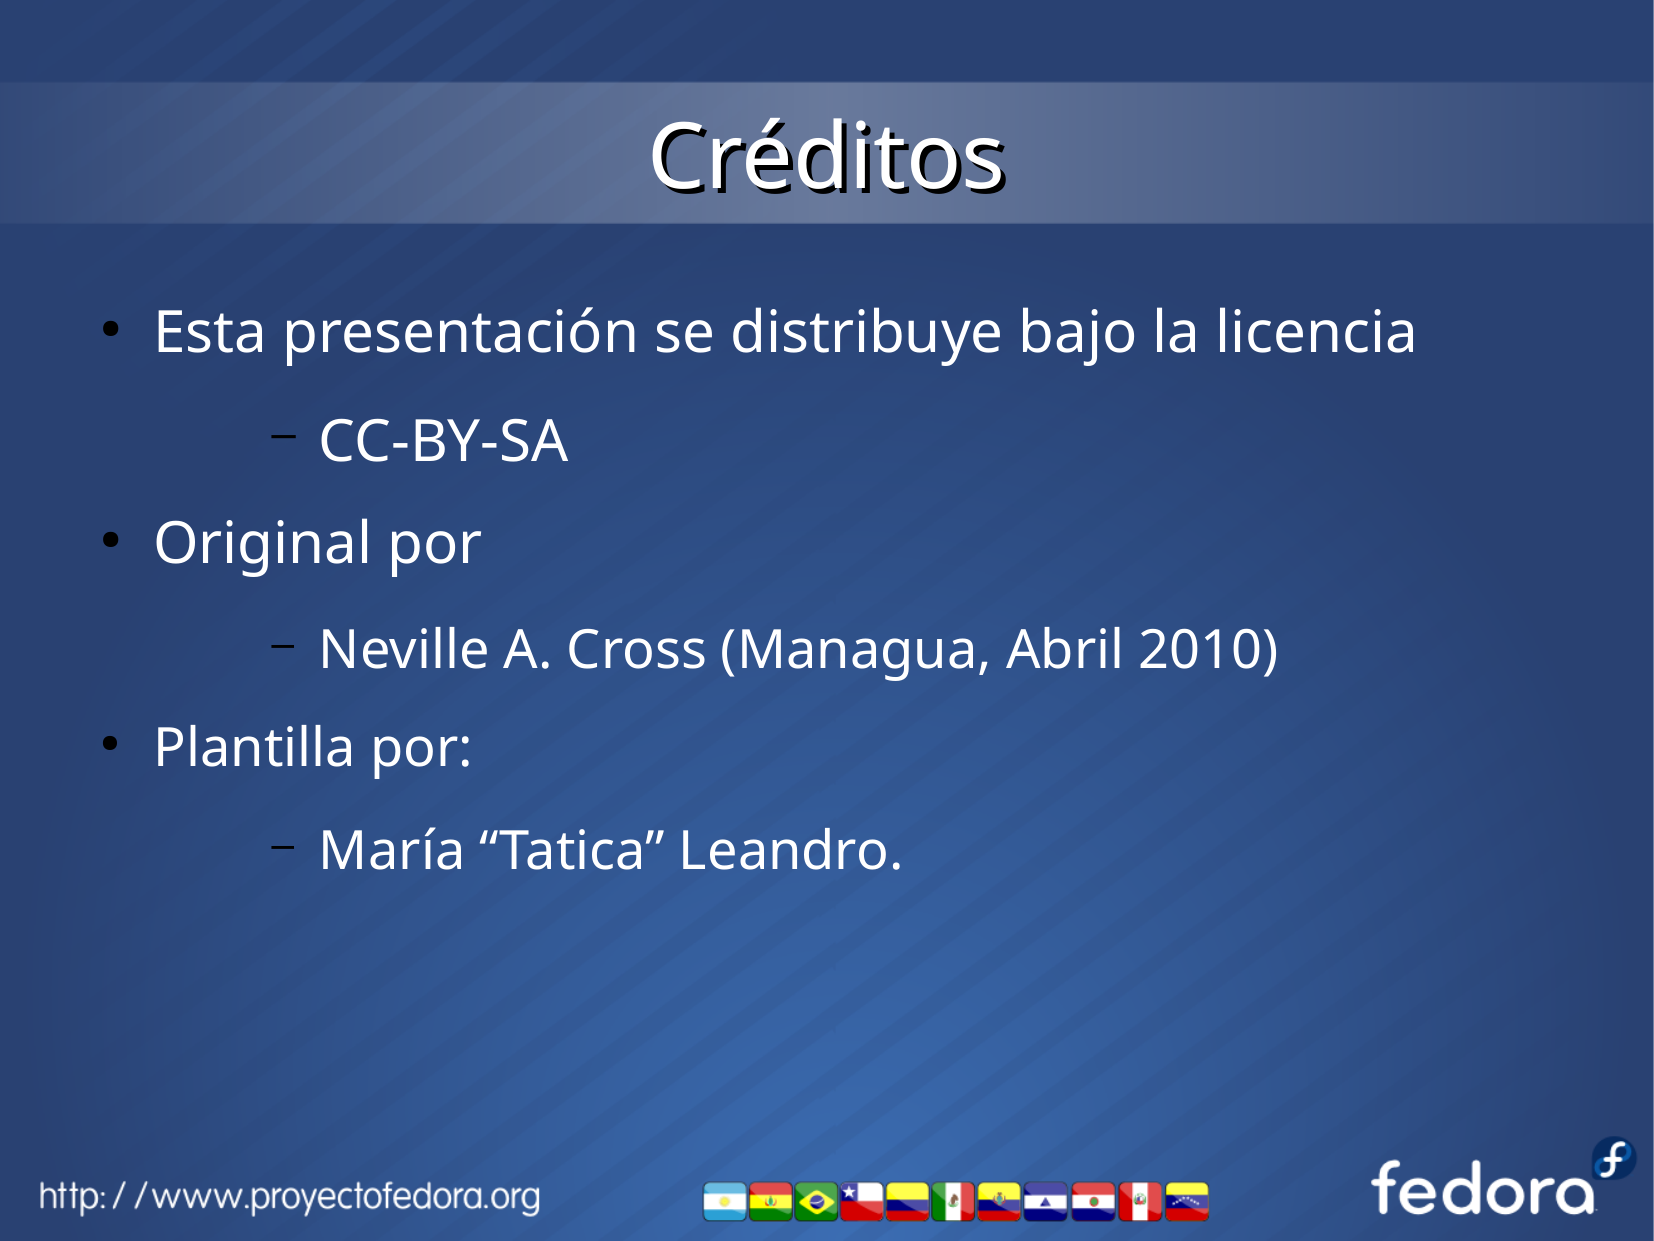

# Créditos
Esta presentación se distribuye bajo la licencia
CC-BY-SA
Original por
Neville A. Cross (Managua, Abril 2010)
Plantilla por:
María “Tatica” Leandro.